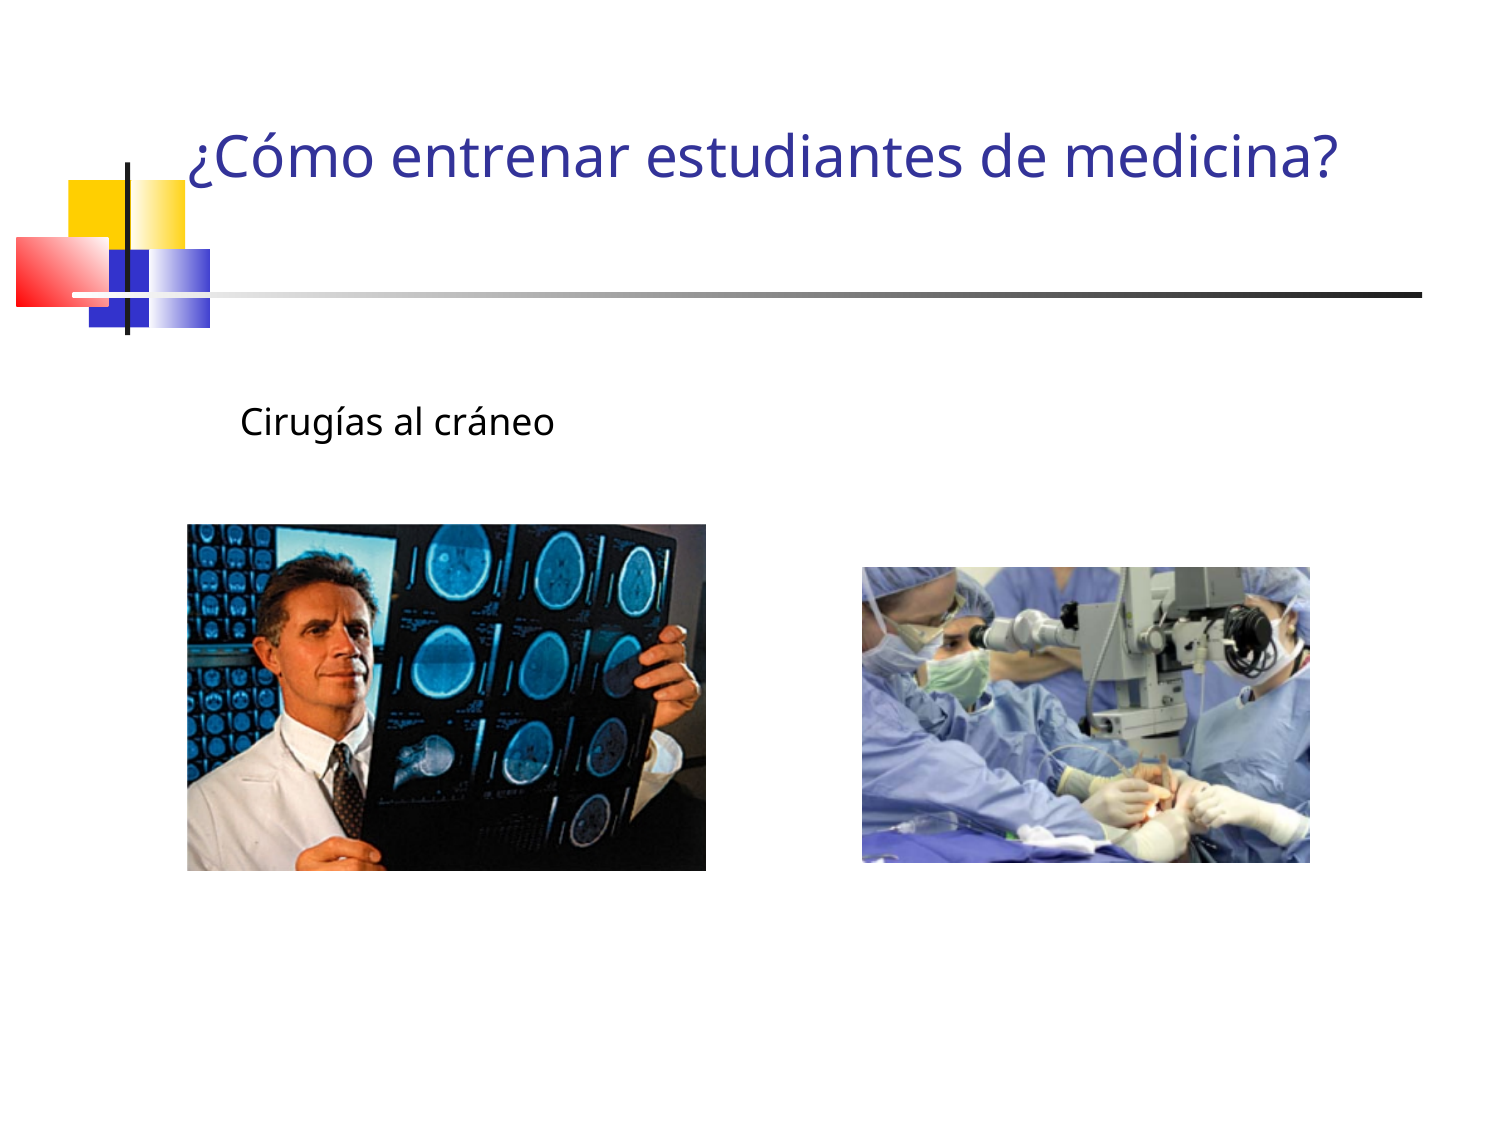

# ¿Cómo entrenar estudiantes de medicina?
Cirugías al cráneo